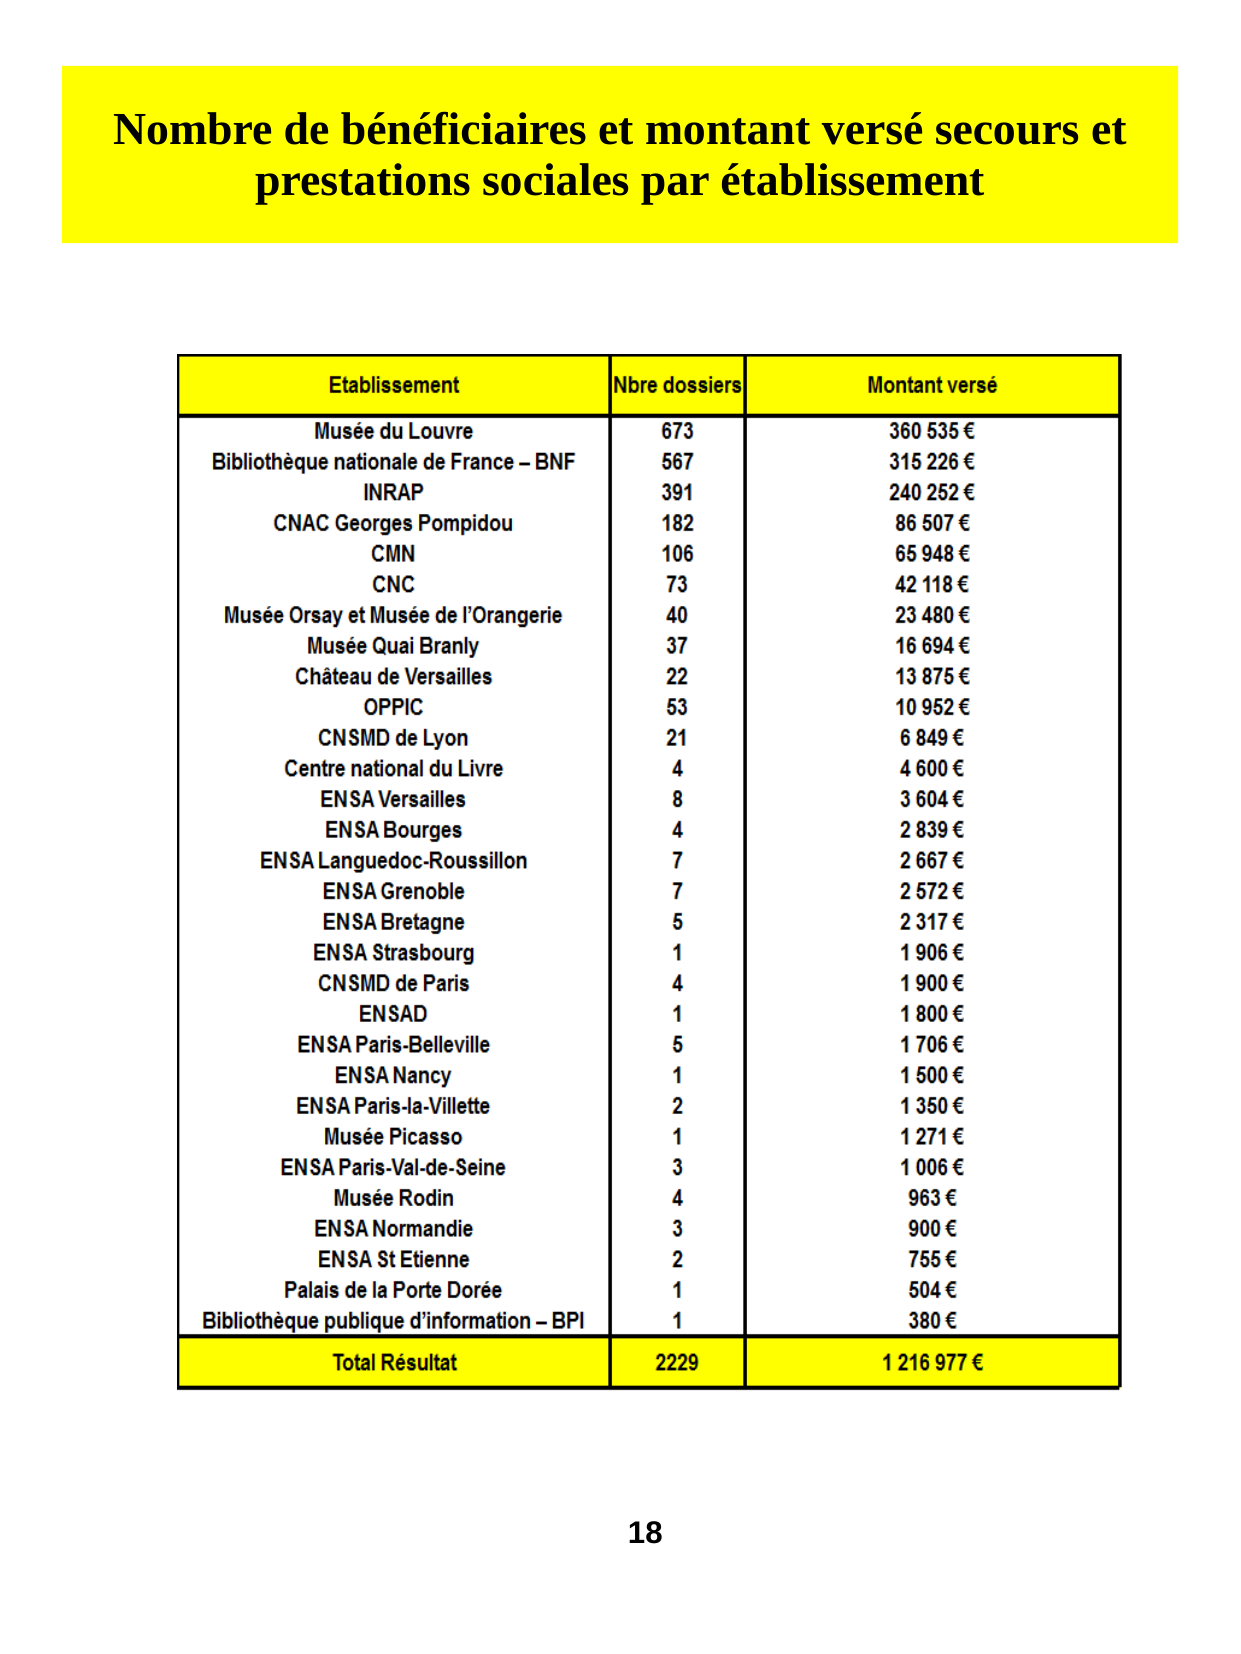

#
Nombre de bénéficiaires et montant versé secours et prestations sociales par établissement